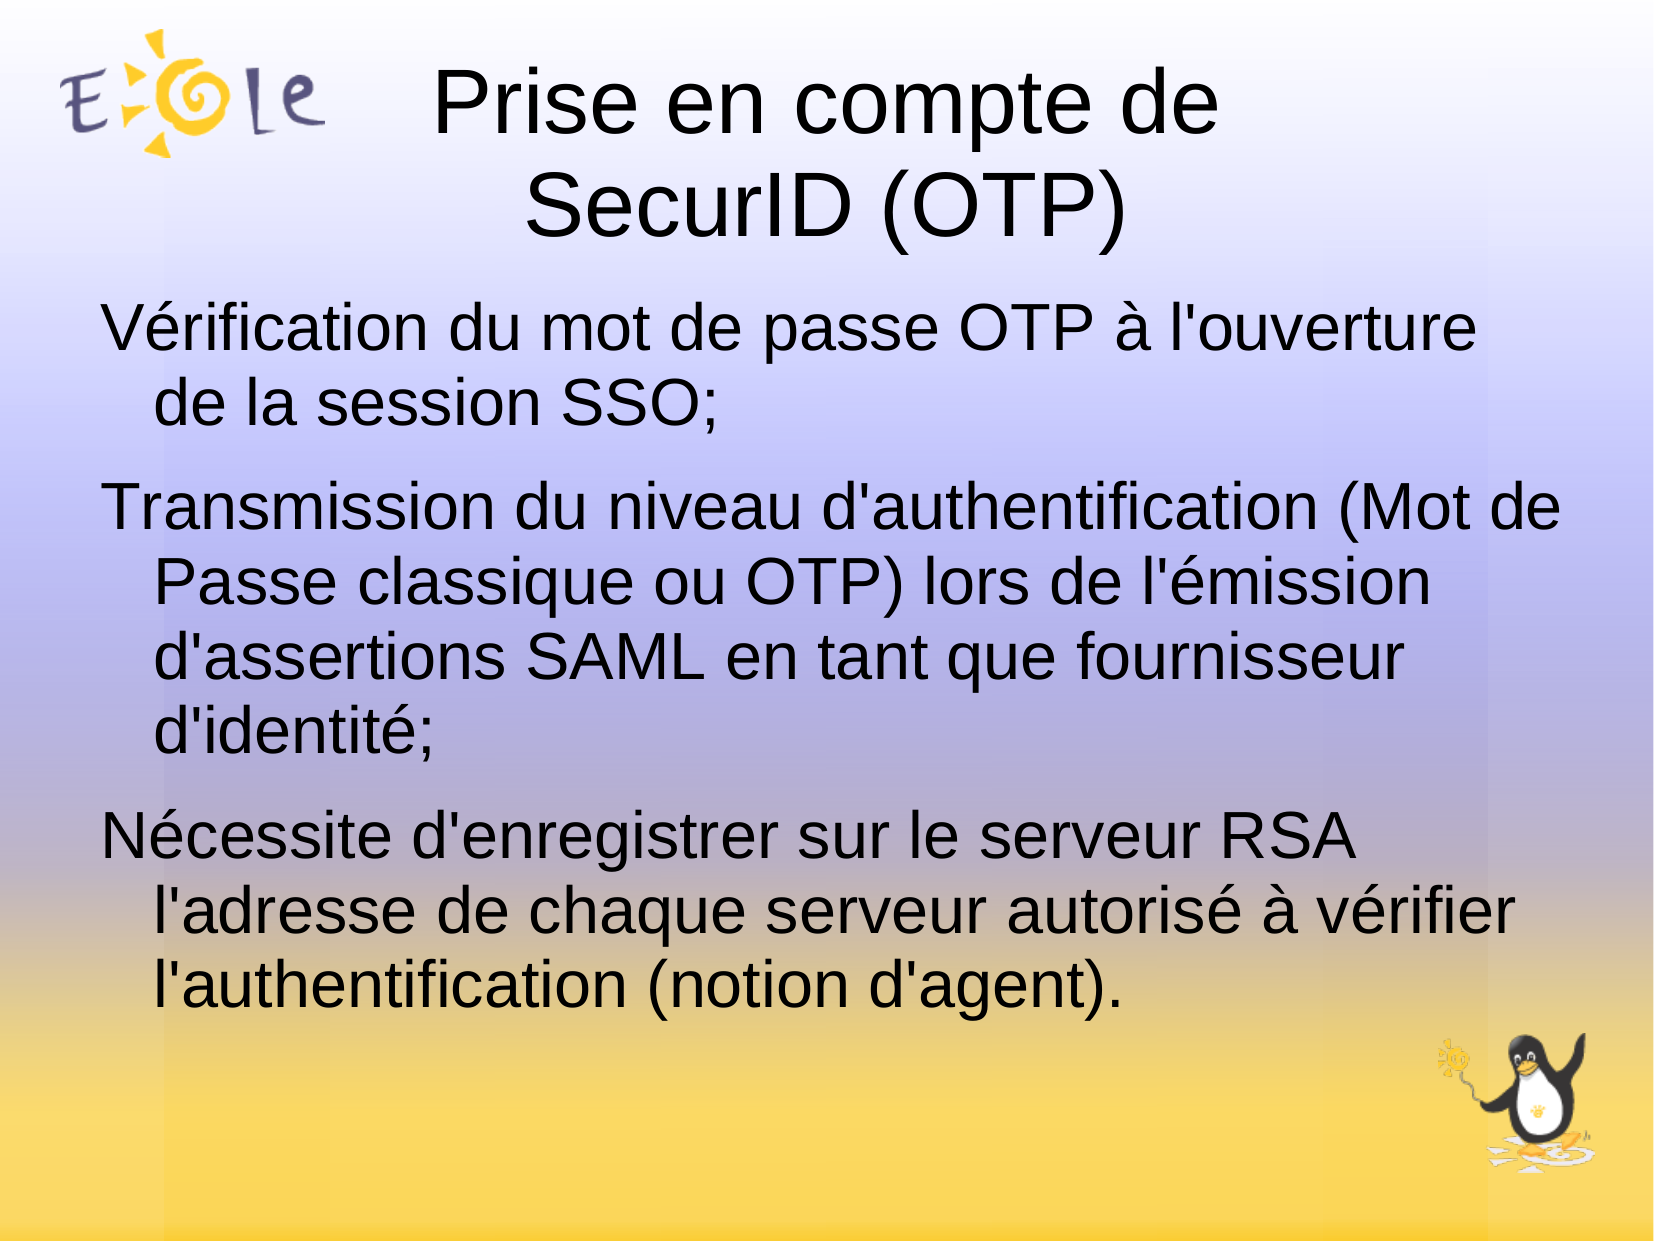

# Prise en compte de SecurID (OTP)
Vérification du mot de passe OTP à l'ouverture de la session SSO;
Transmission du niveau d'authentification (Mot de Passe classique ou OTP) lors de l'émission d'assertions SAML en tant que fournisseur d'identité;
Nécessite d'enregistrer sur le serveur RSA l'adresse de chaque serveur autorisé à vérifier l'authentification (notion d'agent).